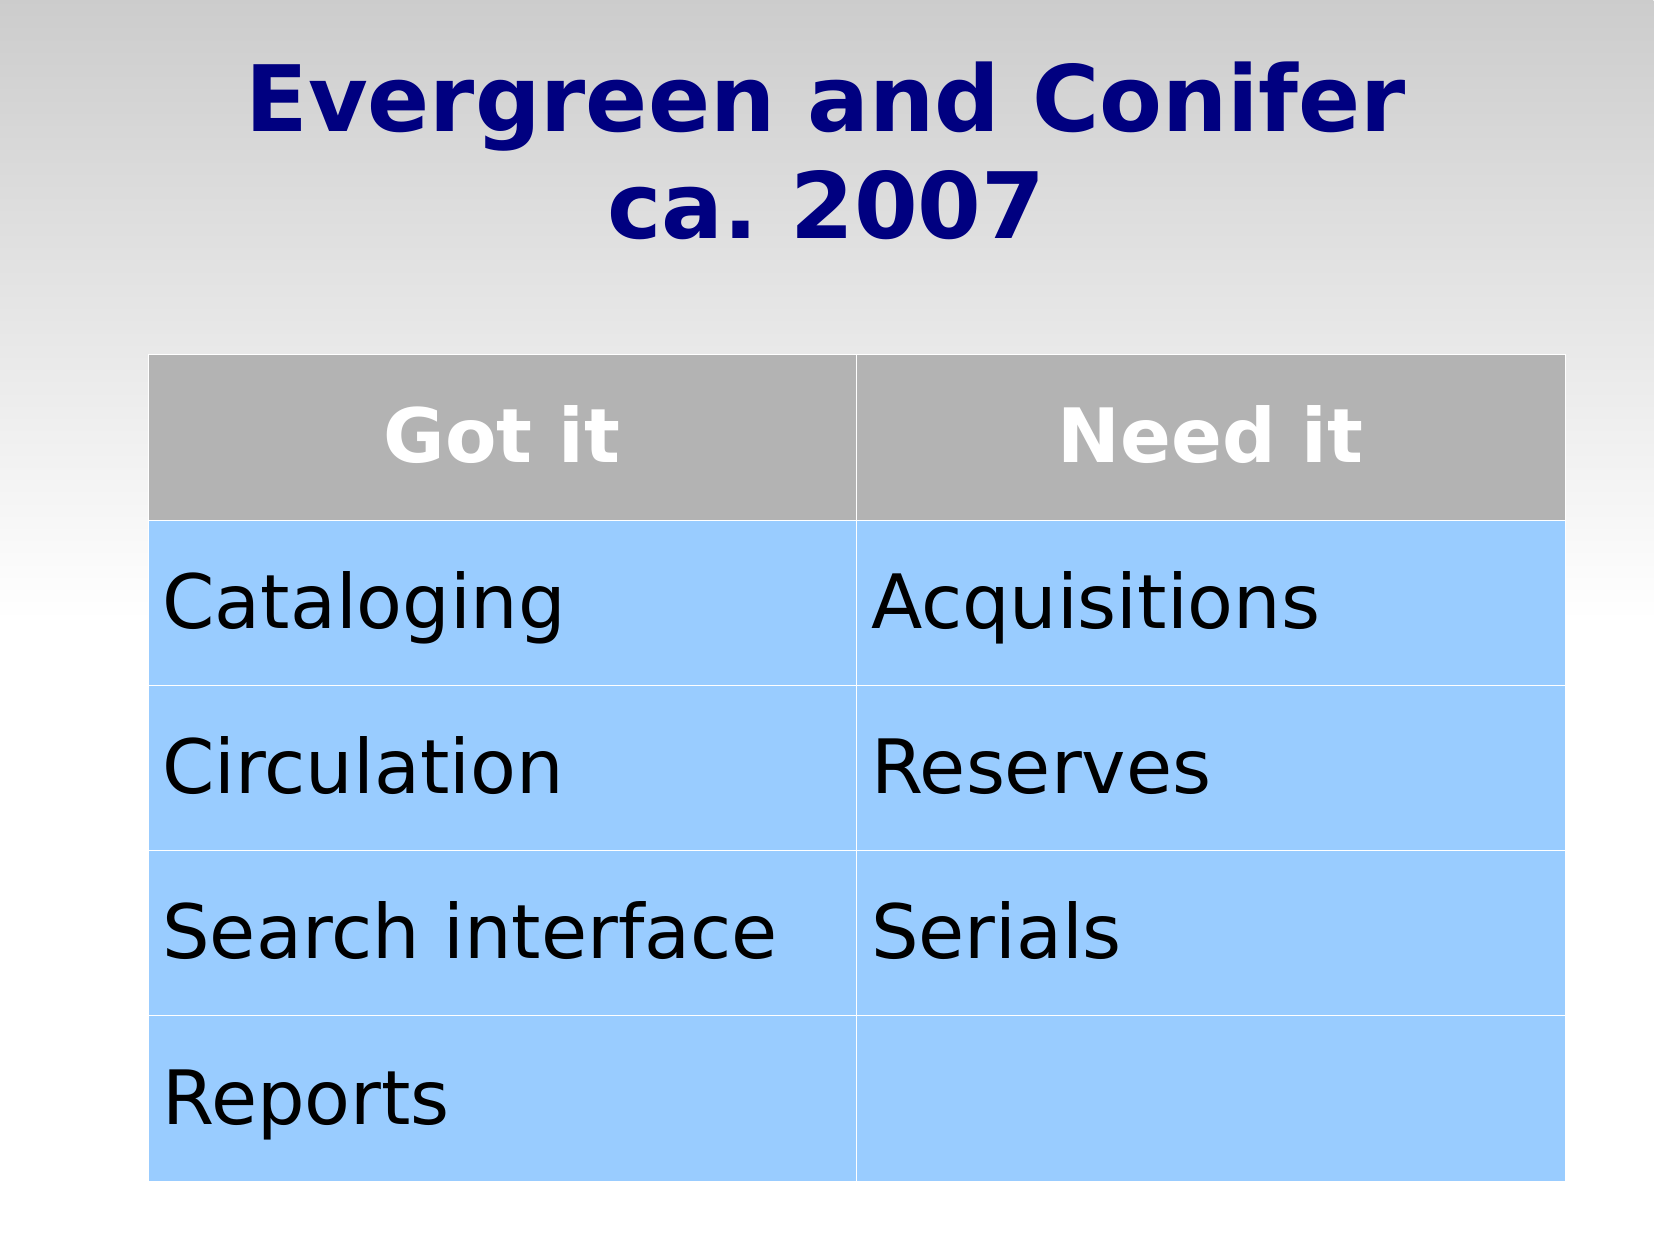

# Evergreen and Conifer ca. 2007
| Got it | Need it |
| --- | --- |
| Cataloging | Acquisitions |
| Circulation | Reserves |
| Search interface | Serials |
| Reports | |